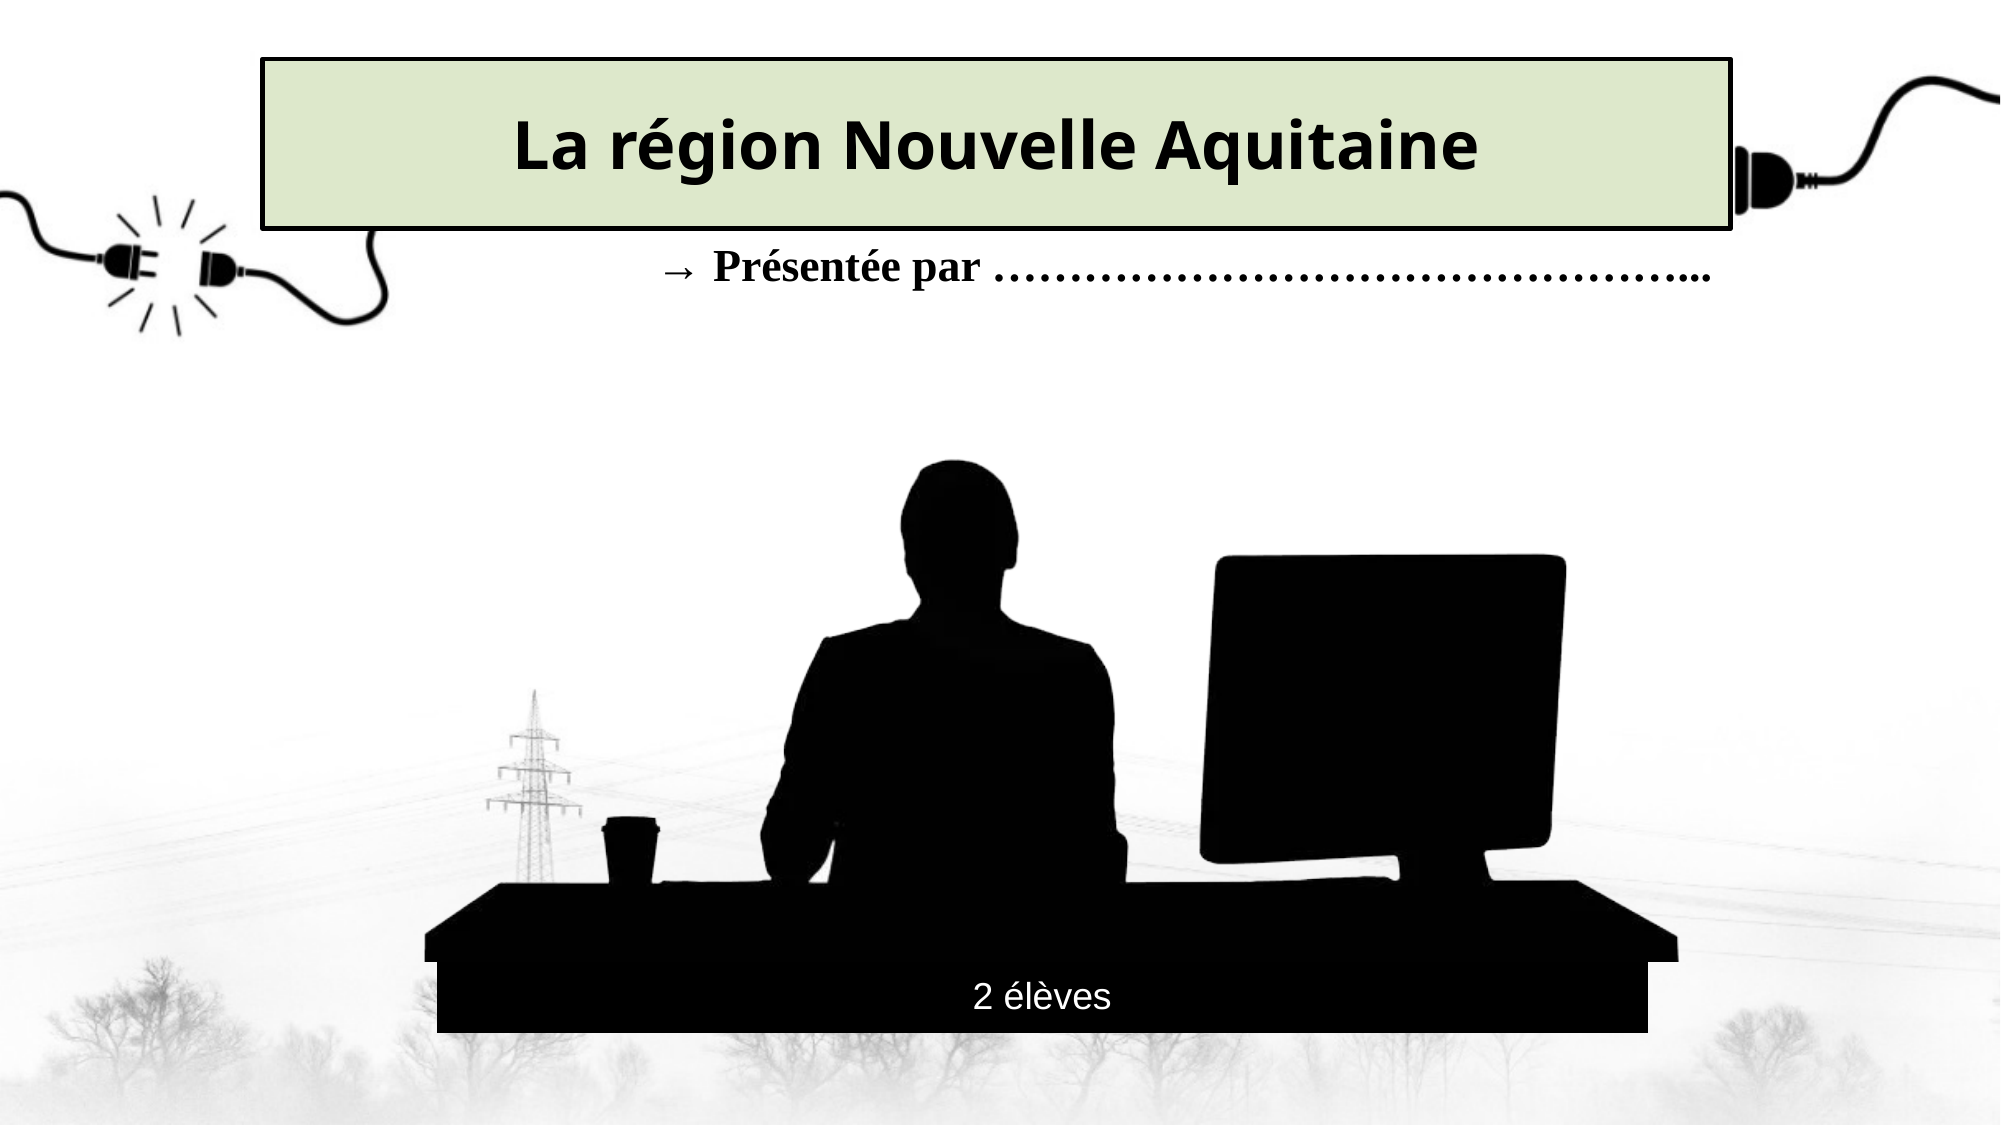

La région Nouvelle Aquitaine
→ Présentée par ………………………………………...
2 élèves